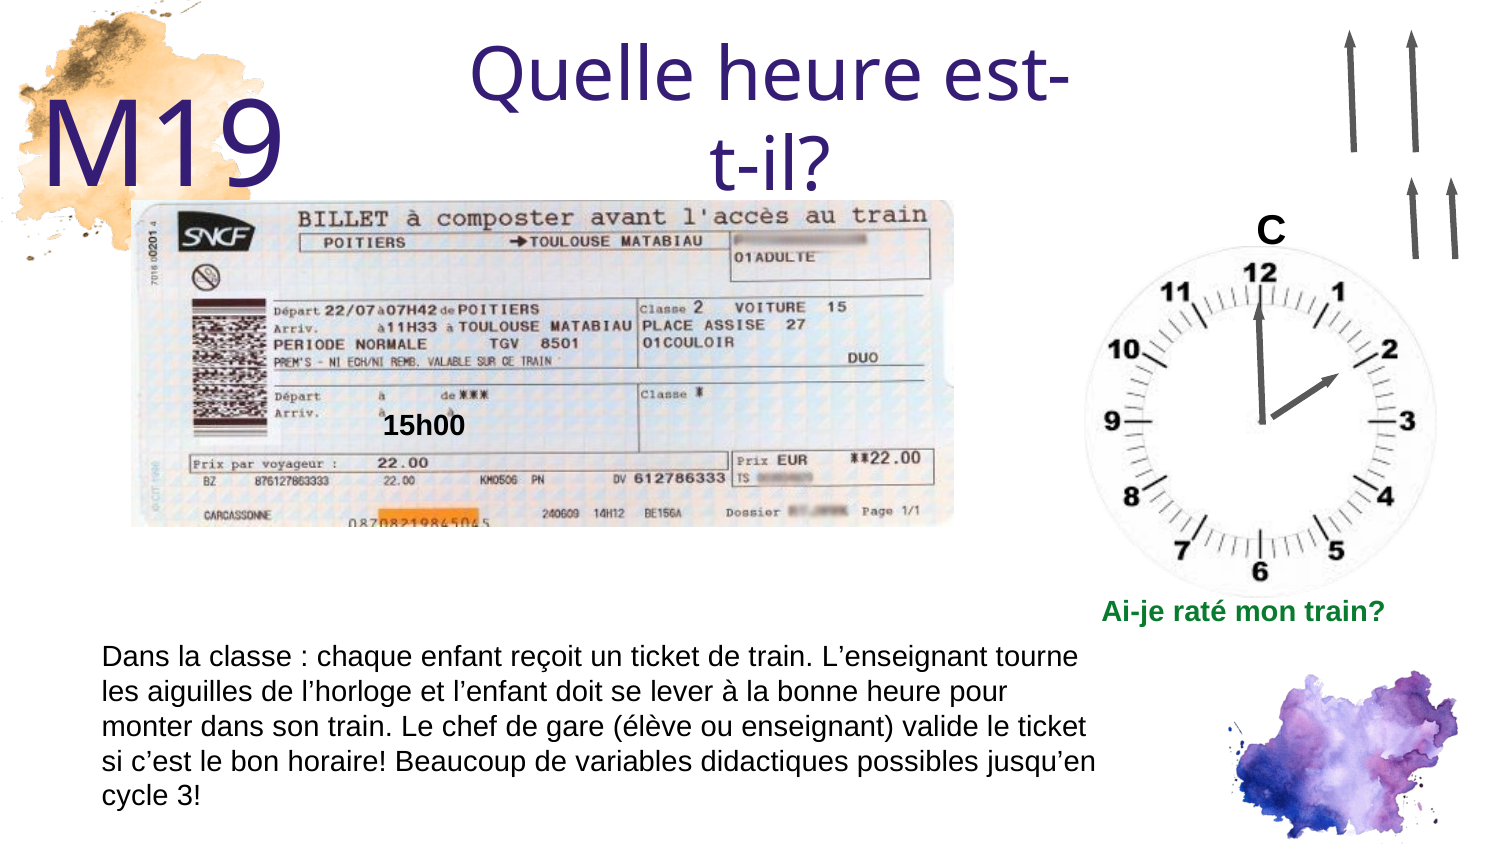

Quelle heure est-t-il?
M19
C
15h00
Ai-je raté mon train?
Dans la classe : chaque enfant reçoit un ticket de train. L’enseignant tourne les aiguilles de l’horloge et l’enfant doit se lever à la bonne heure pour monter dans son train. Le chef de gare (élève ou enseignant) valide le ticket si c’est le bon horaire! Beaucoup de variables didactiques possibles jusqu’en cycle 3!